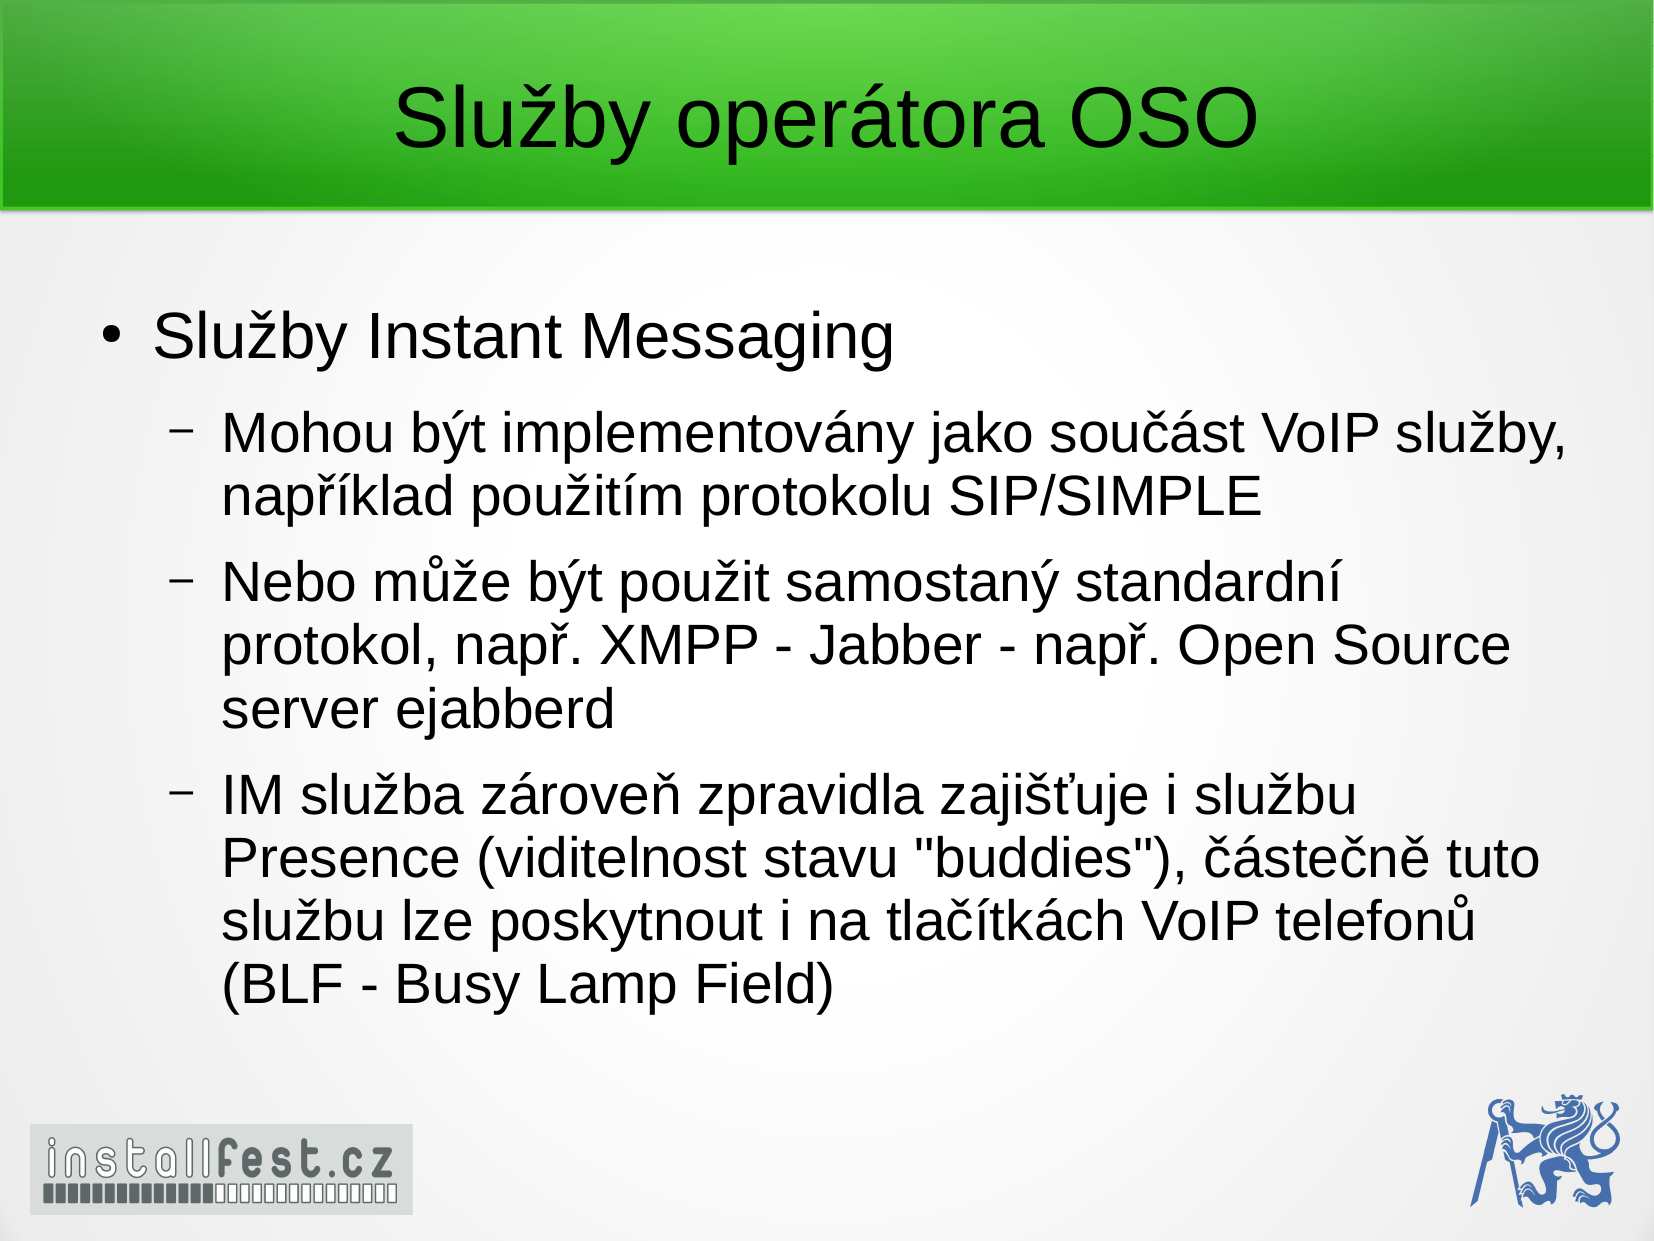

# Služby operátora OSO
Služby Instant Messaging
Mohou být implementovány jako součást VoIP služby, například použitím protokolu SIP/SIMPLE
Nebo může být použit samostaný standardní protokol, např. XMPP - Jabber - např. Open Source server ejabberd
IM služba zároveň zpravidla zajišťuje i službu Presence (viditelnost stavu "buddies"), částečně tuto službu lze poskytnout i na tlačítkách VoIP telefonů (BLF - Busy Lamp Field)